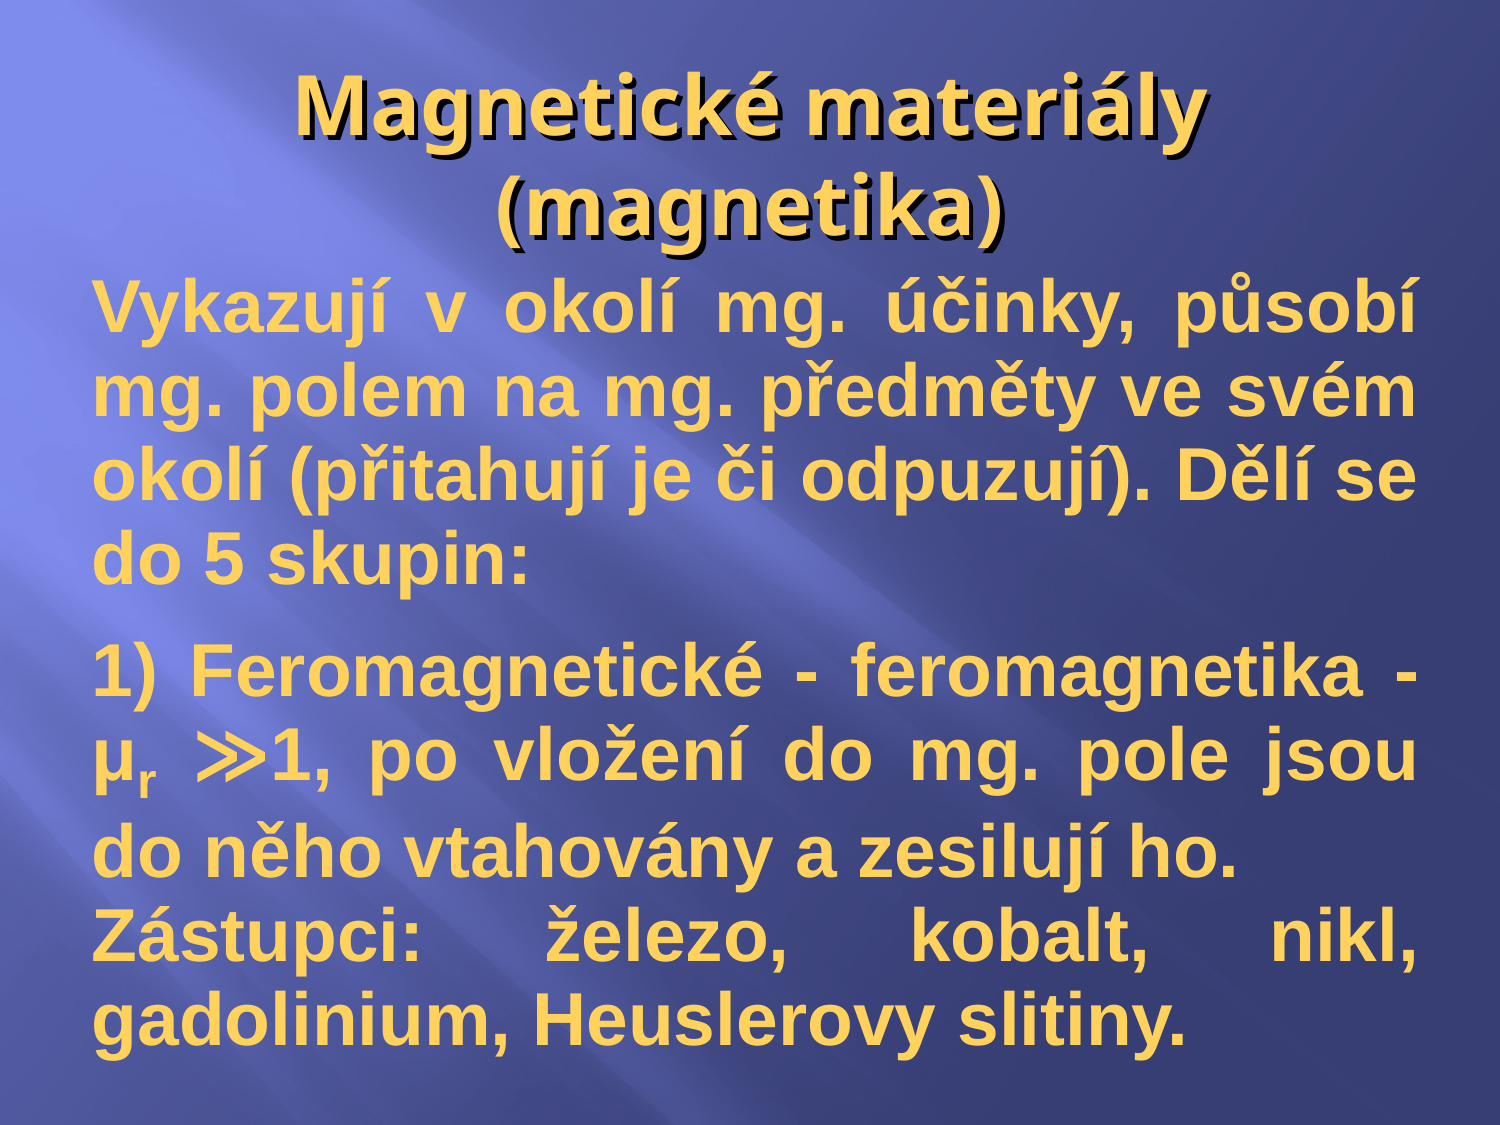

# Magnetické materiály (magnetika)
Vykazují v okolí mg. účinky, působí mg. polem na mg. předměty ve svém okolí (přitahují je či odpuzují). Dělí se do 5 skupin:
1) Feromagnetické - feromagnetika - μr ≫1, po vložení do mg. pole jsou do něho  vtahovány a zesilují ho.
Zástupci: železo, kobalt, nikl, gadolinium, Heuslerovy slitiny.